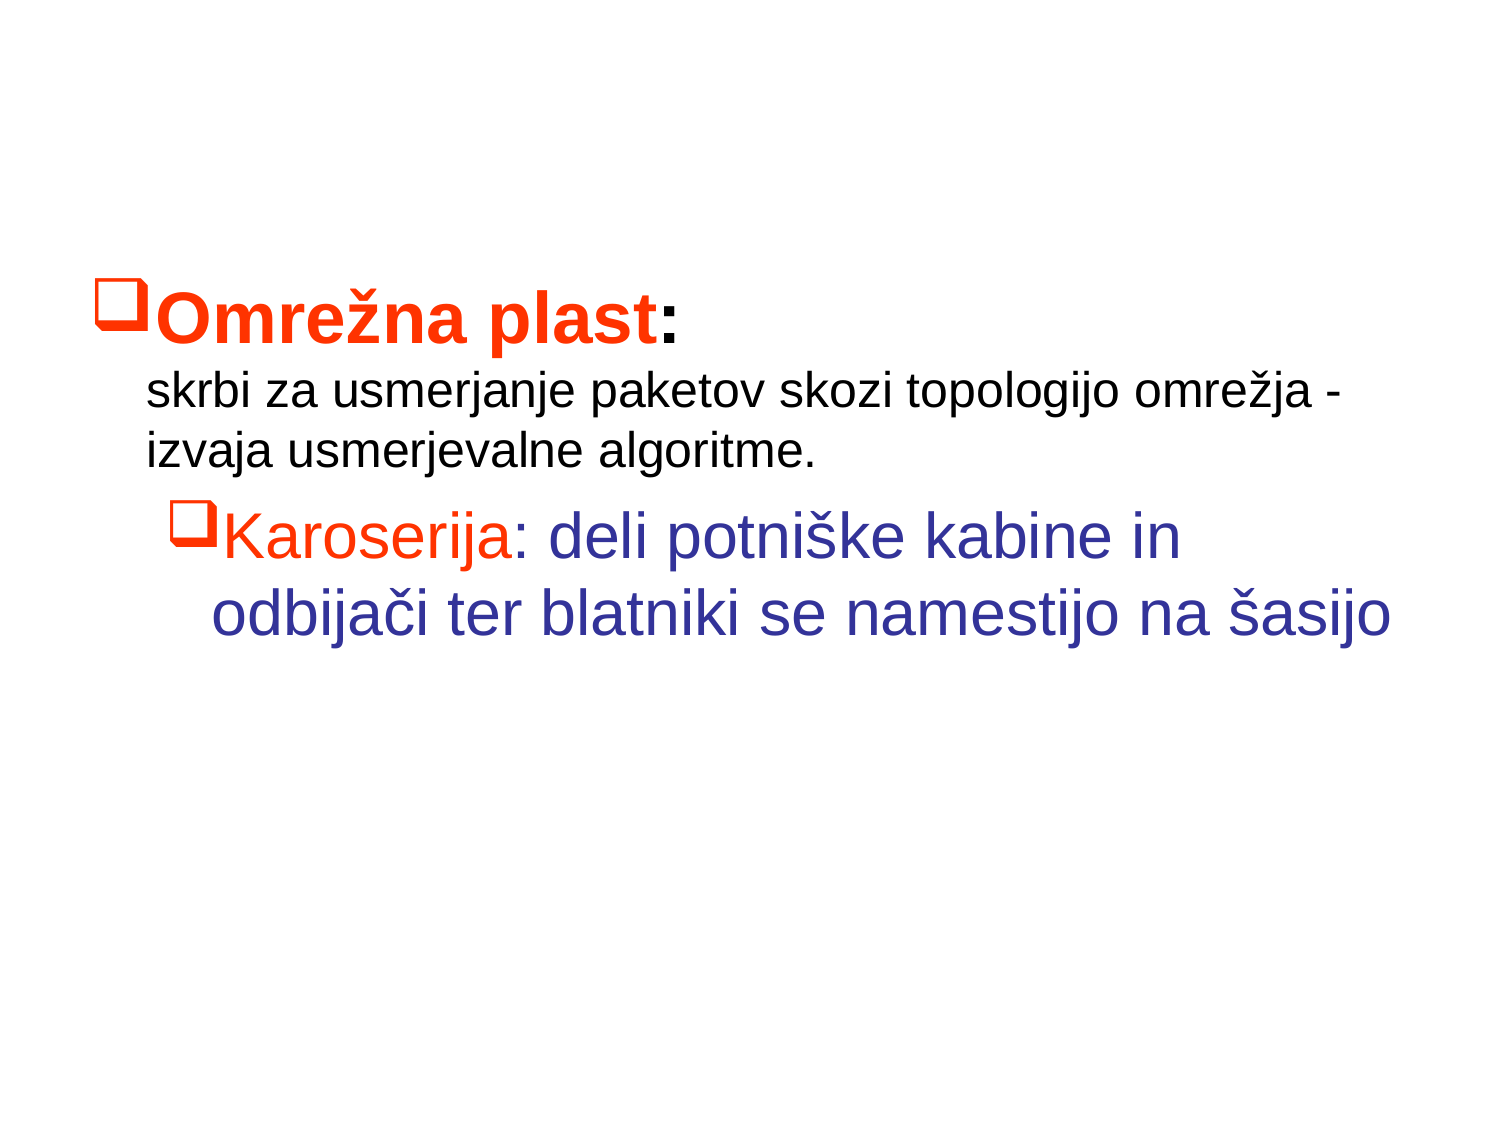

#
Omrežna plast:
skrbi za usmerjanje paketov skozi topologijo omrežja - izvaja usmerjevalne algoritme.
Karoserija: deli potniške kabine in odbijači ter blatniki se namestijo na šasijo